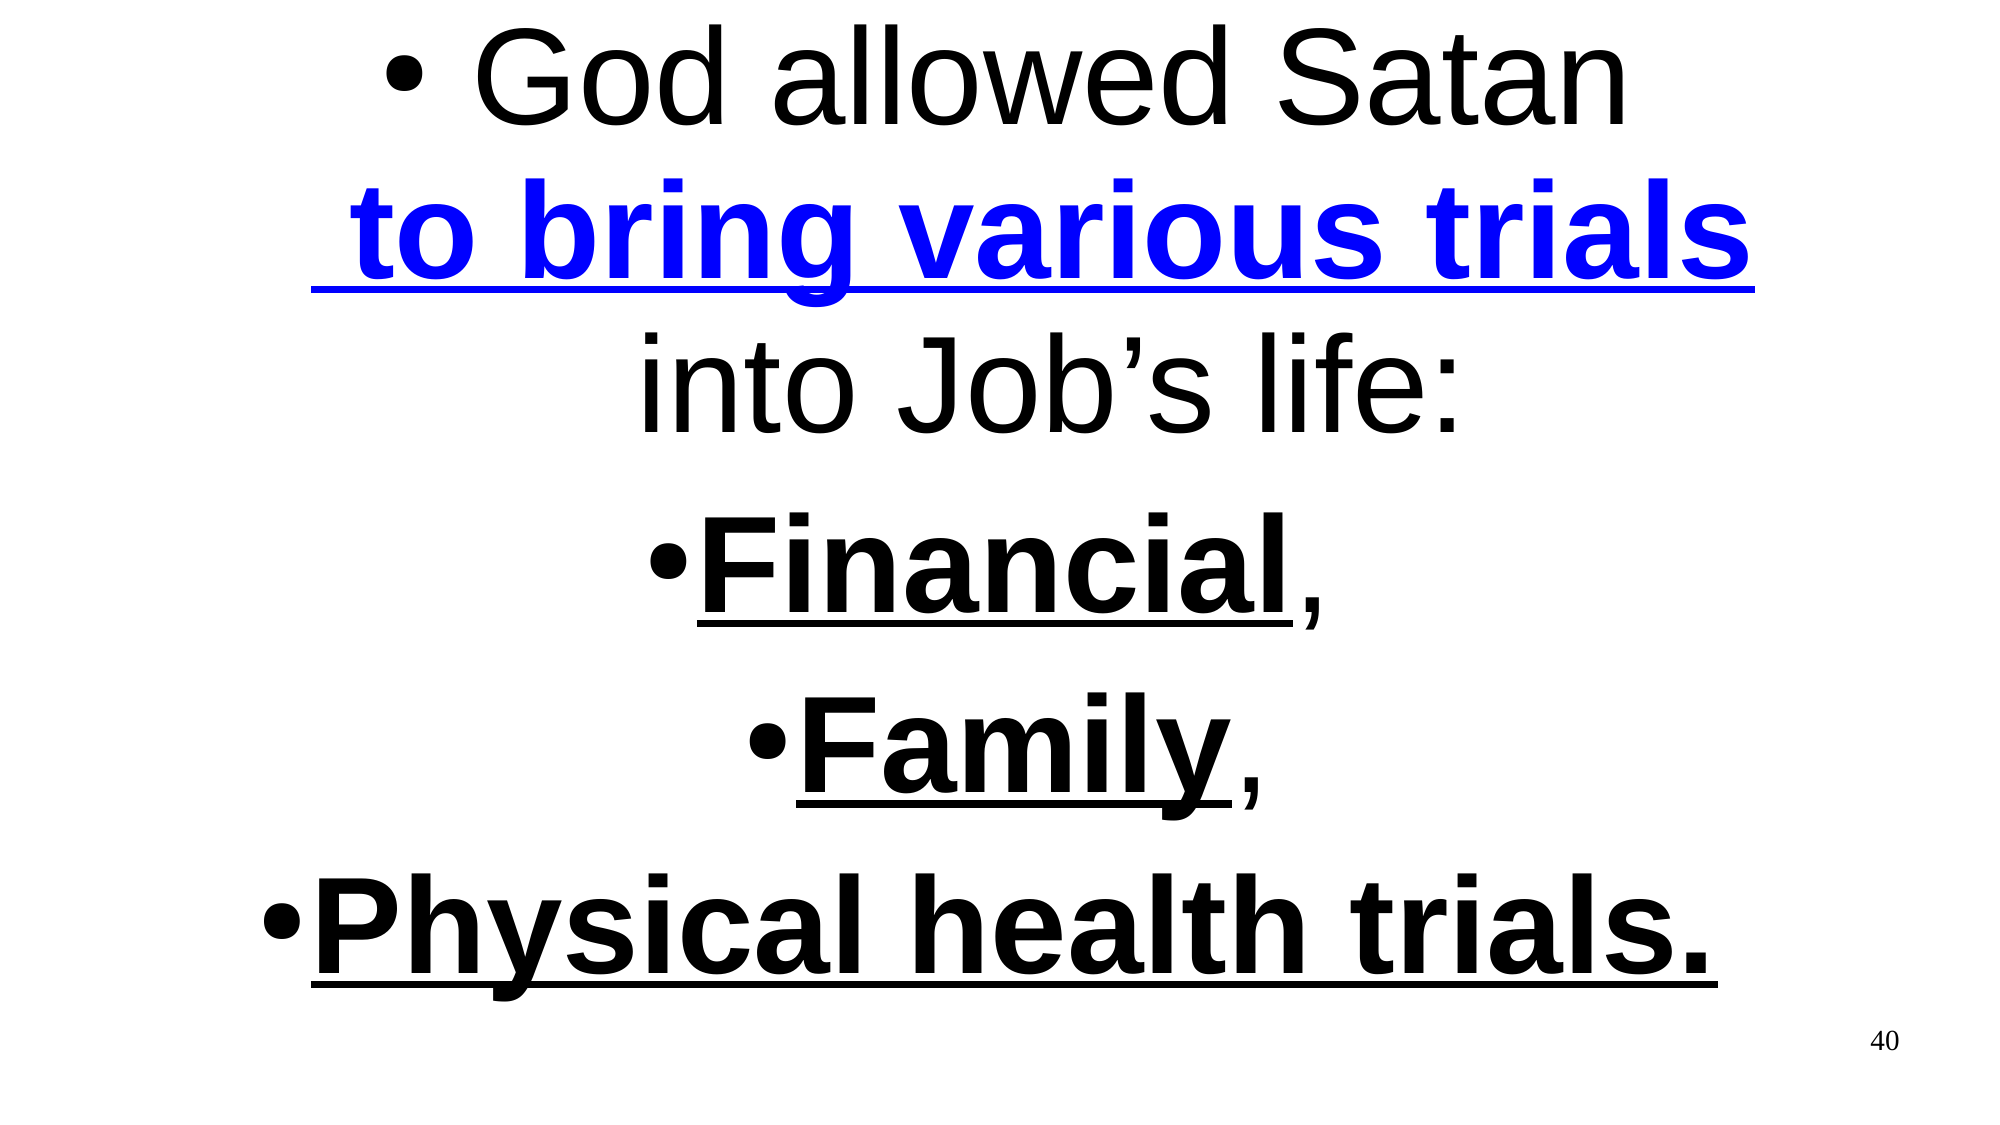

# God allowed Satan to bring various trials into Job’s life:
Financial,
Family,
Physical health trials.
40